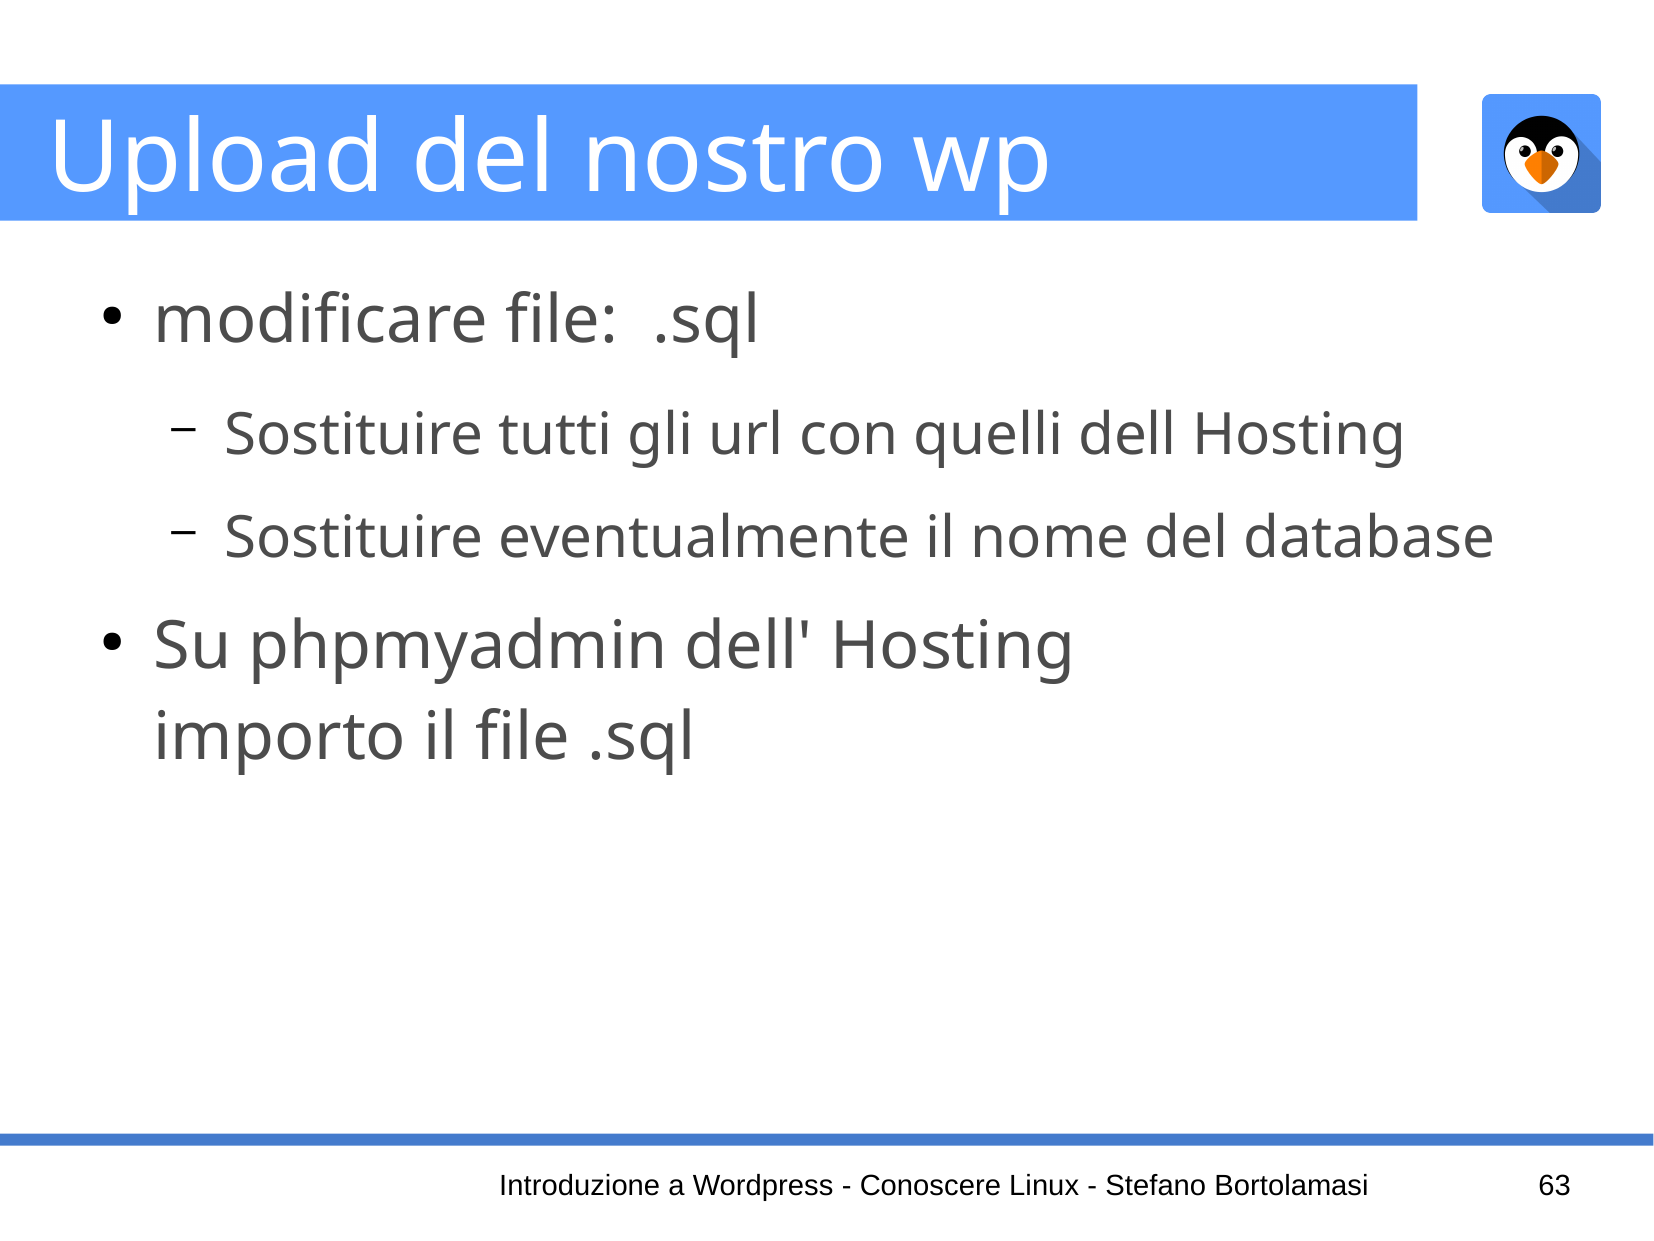

# Upload del nostro wp
modificare file: .sql
Sostituire tutti gli url con quelli dell Hosting
Sostituire eventualmente il nome del database
Su phpmyadmin dell' Hosting
importo il file .sql
Introduzione a Wordpress - Conoscere Linux - Stefano Bortolamasi
63